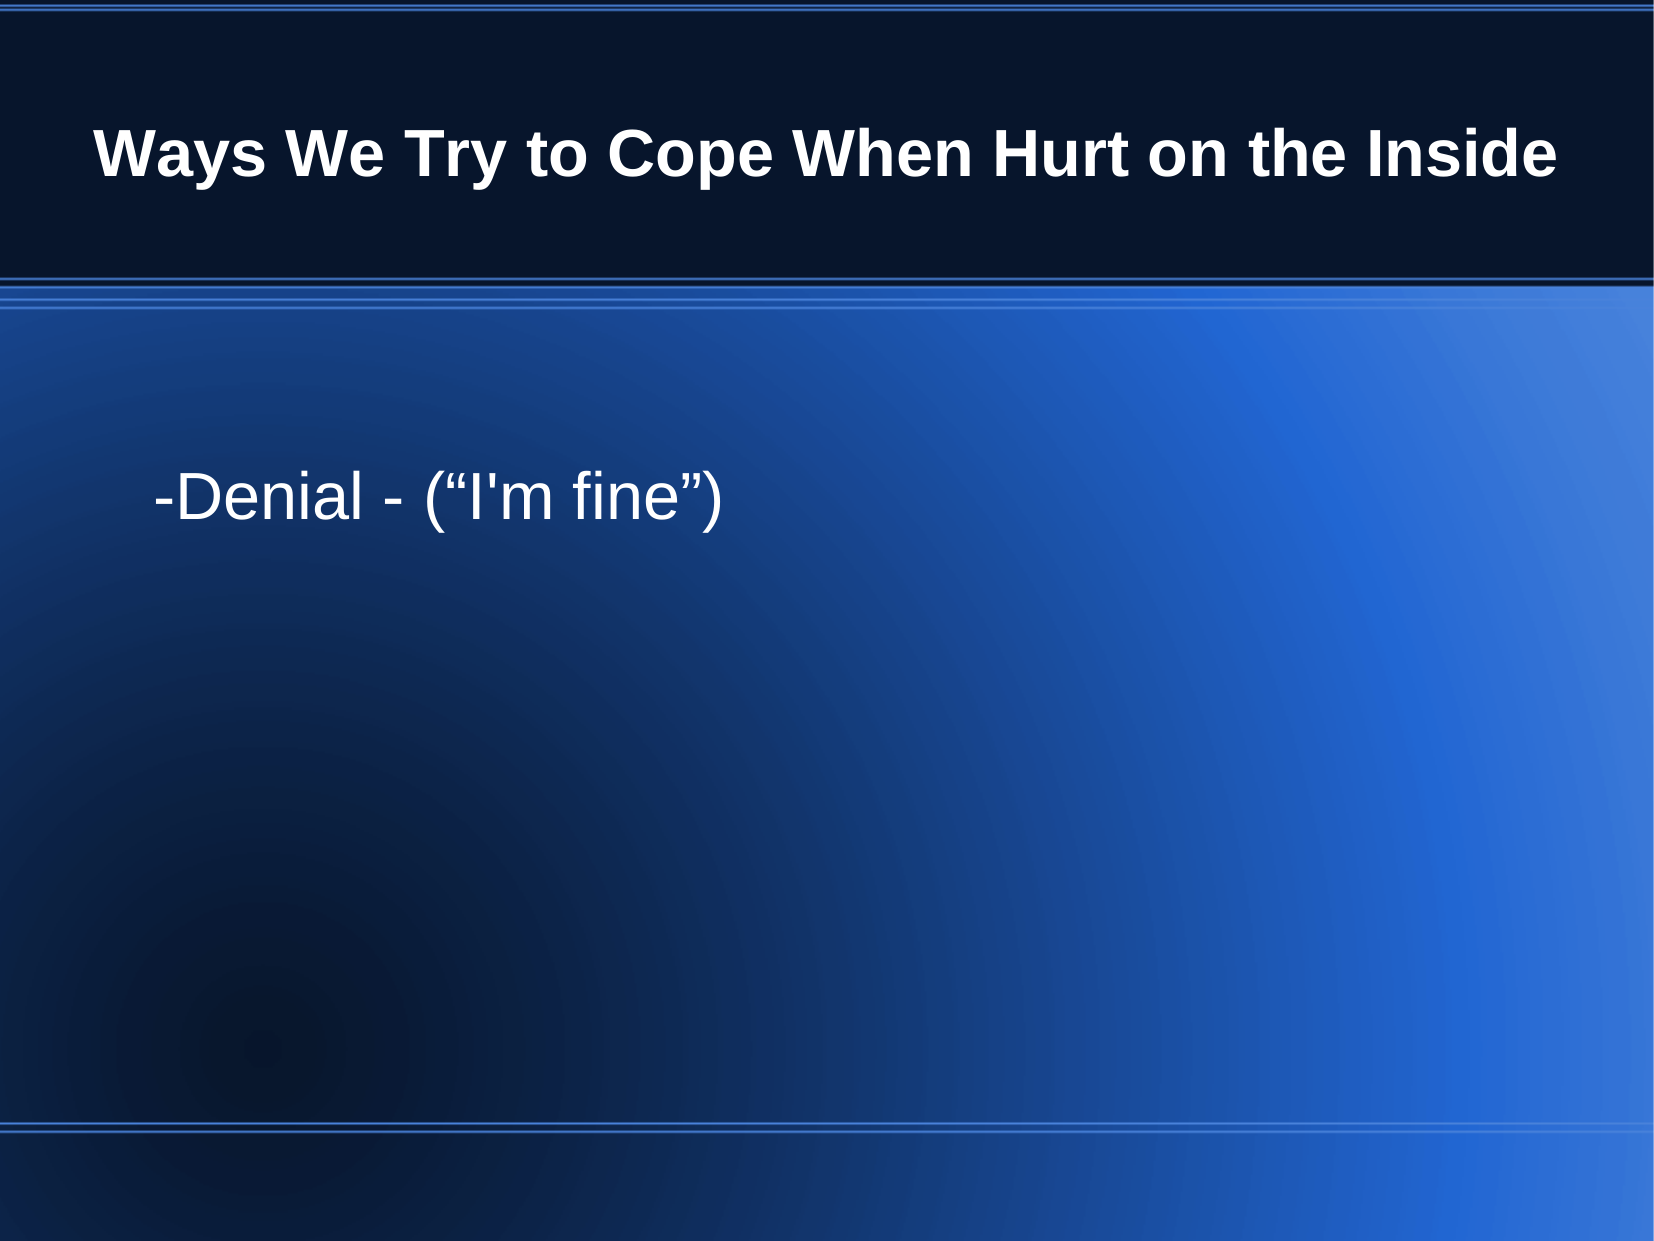

# Ways We Try to Cope When Hurt on the Inside
-Denial - (“I'm fine”)